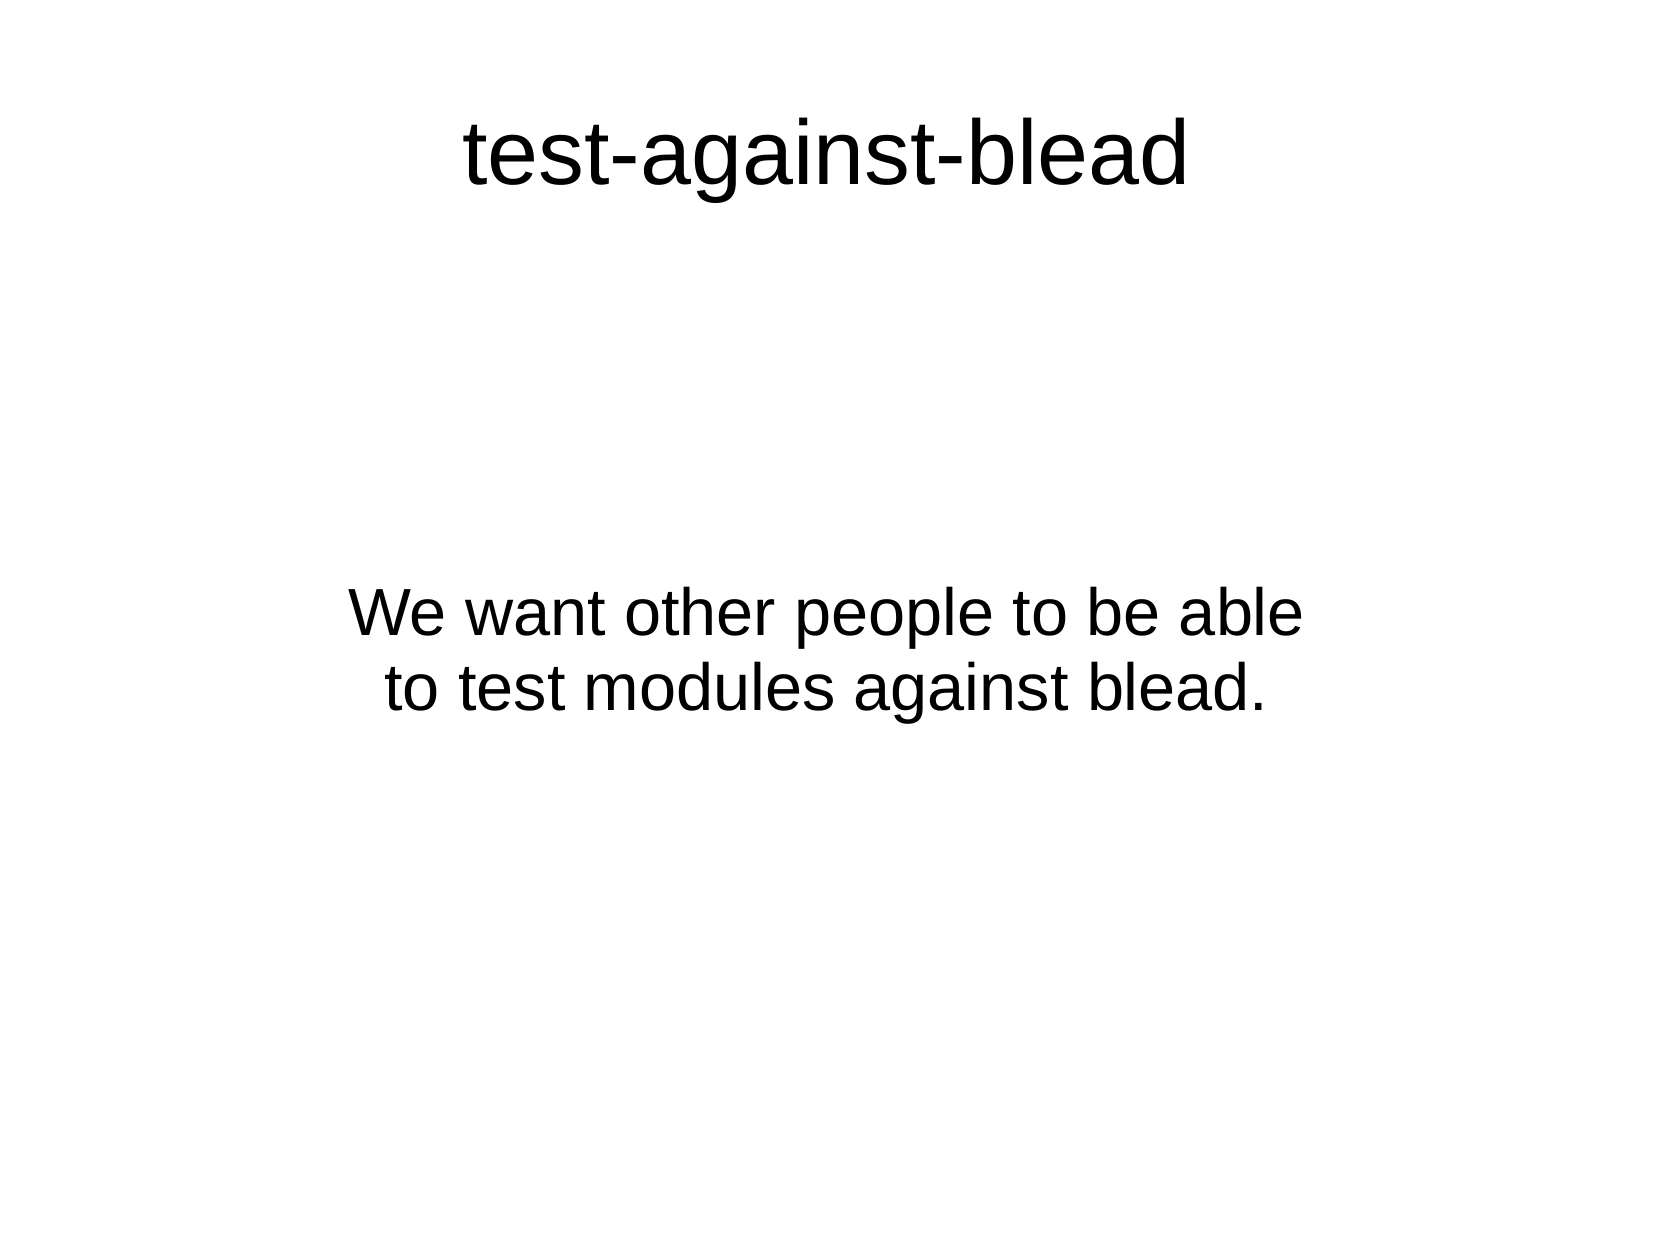

# test-against-blead
 We want other people to be able
to test modules against blead.